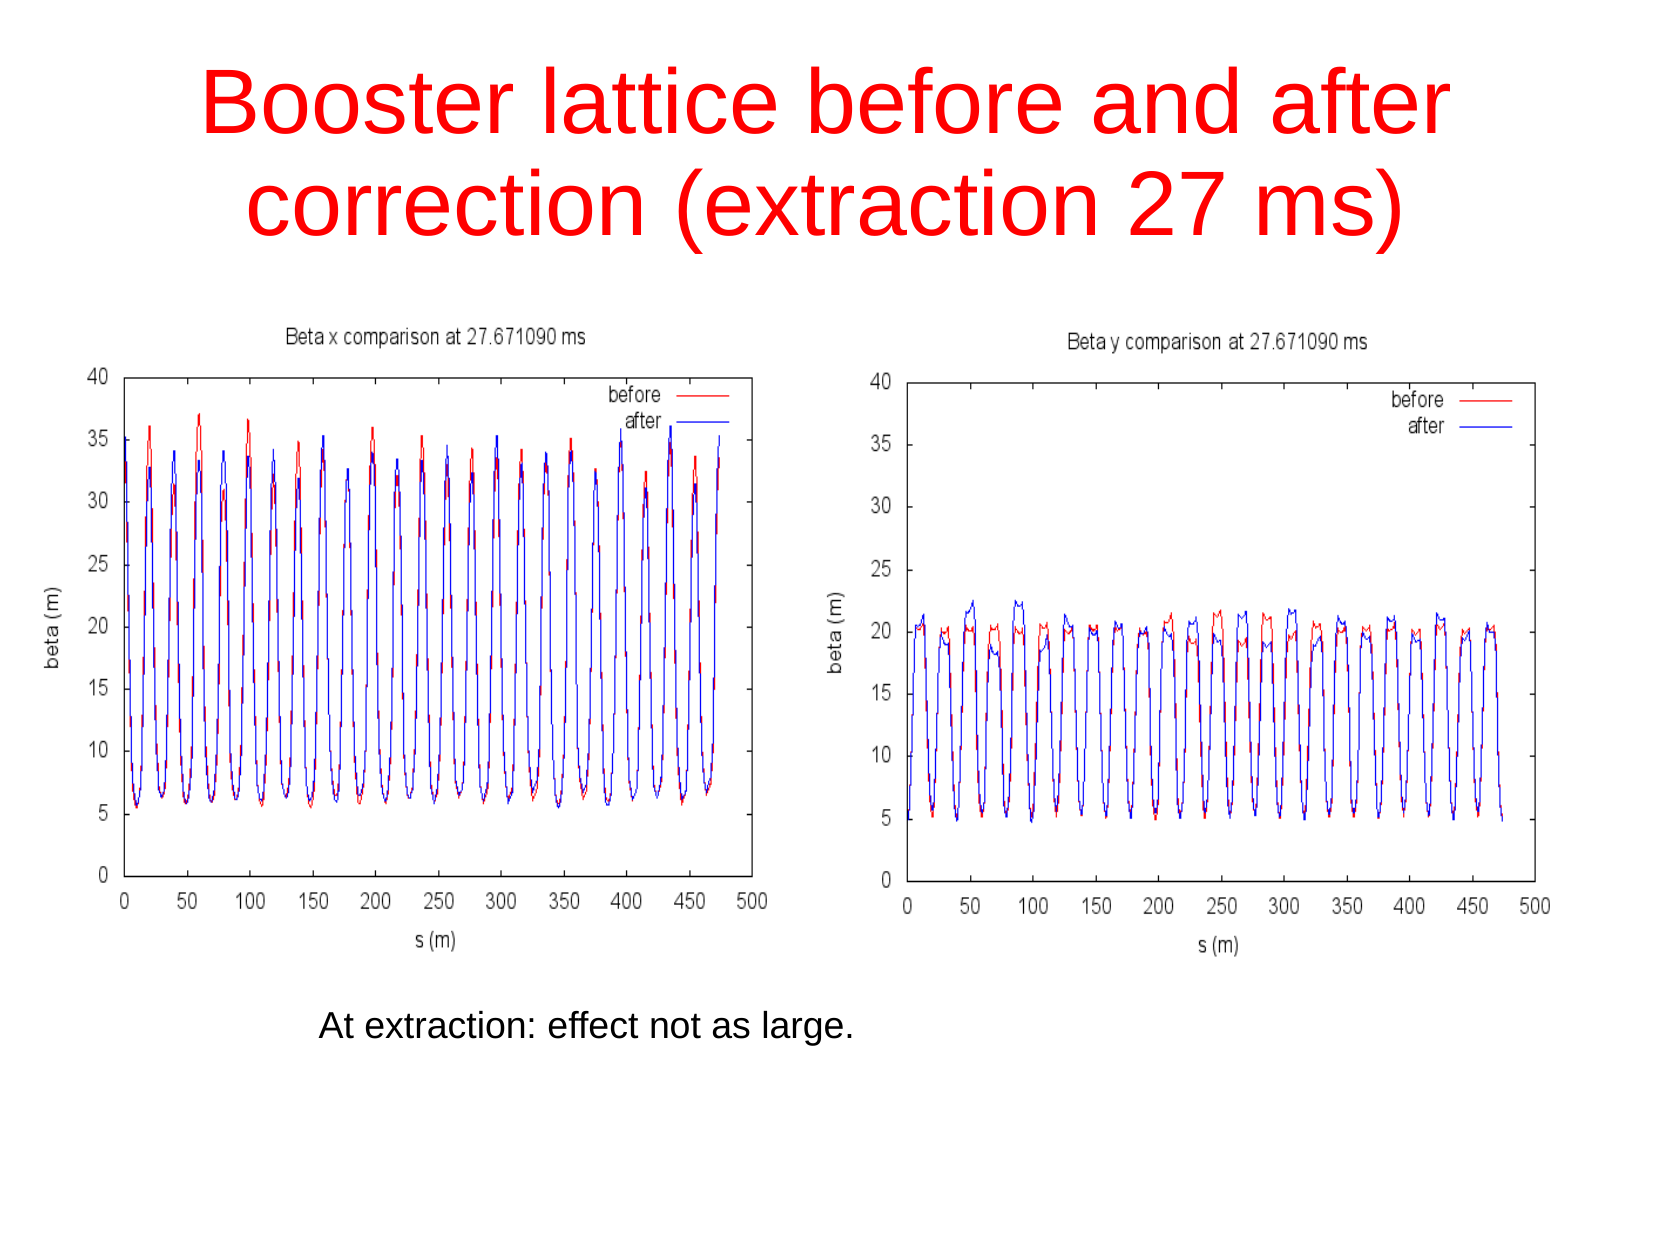

# Booster lattice before and after correction (extraction 27 ms)
At extraction: effect not as large.